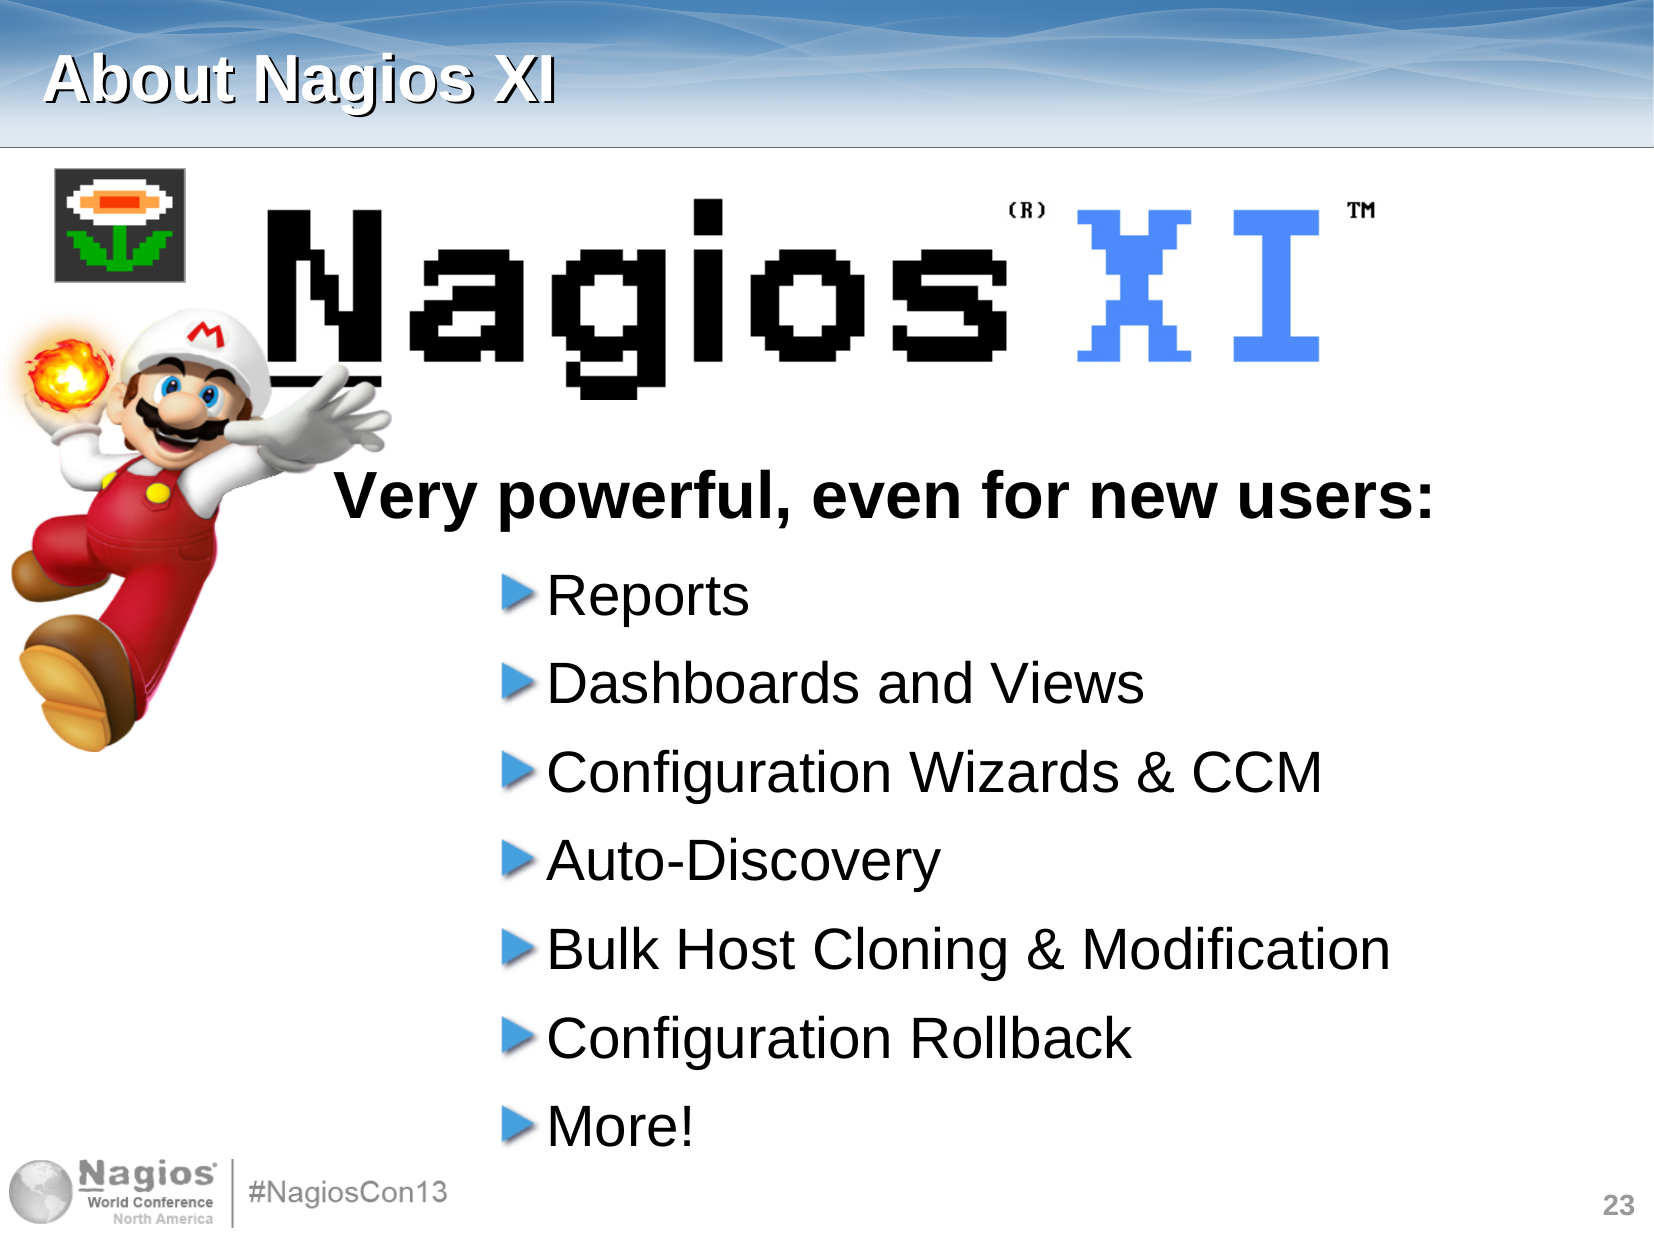

# About Nagios XI
| |
| --- |
Very powerful, even for new users:
Reports
Dashboards and Views
Configuration Wizards & CCM
Auto-Discovery
Bulk Host Cloning & Modification
Configuration Rollback
More!
23